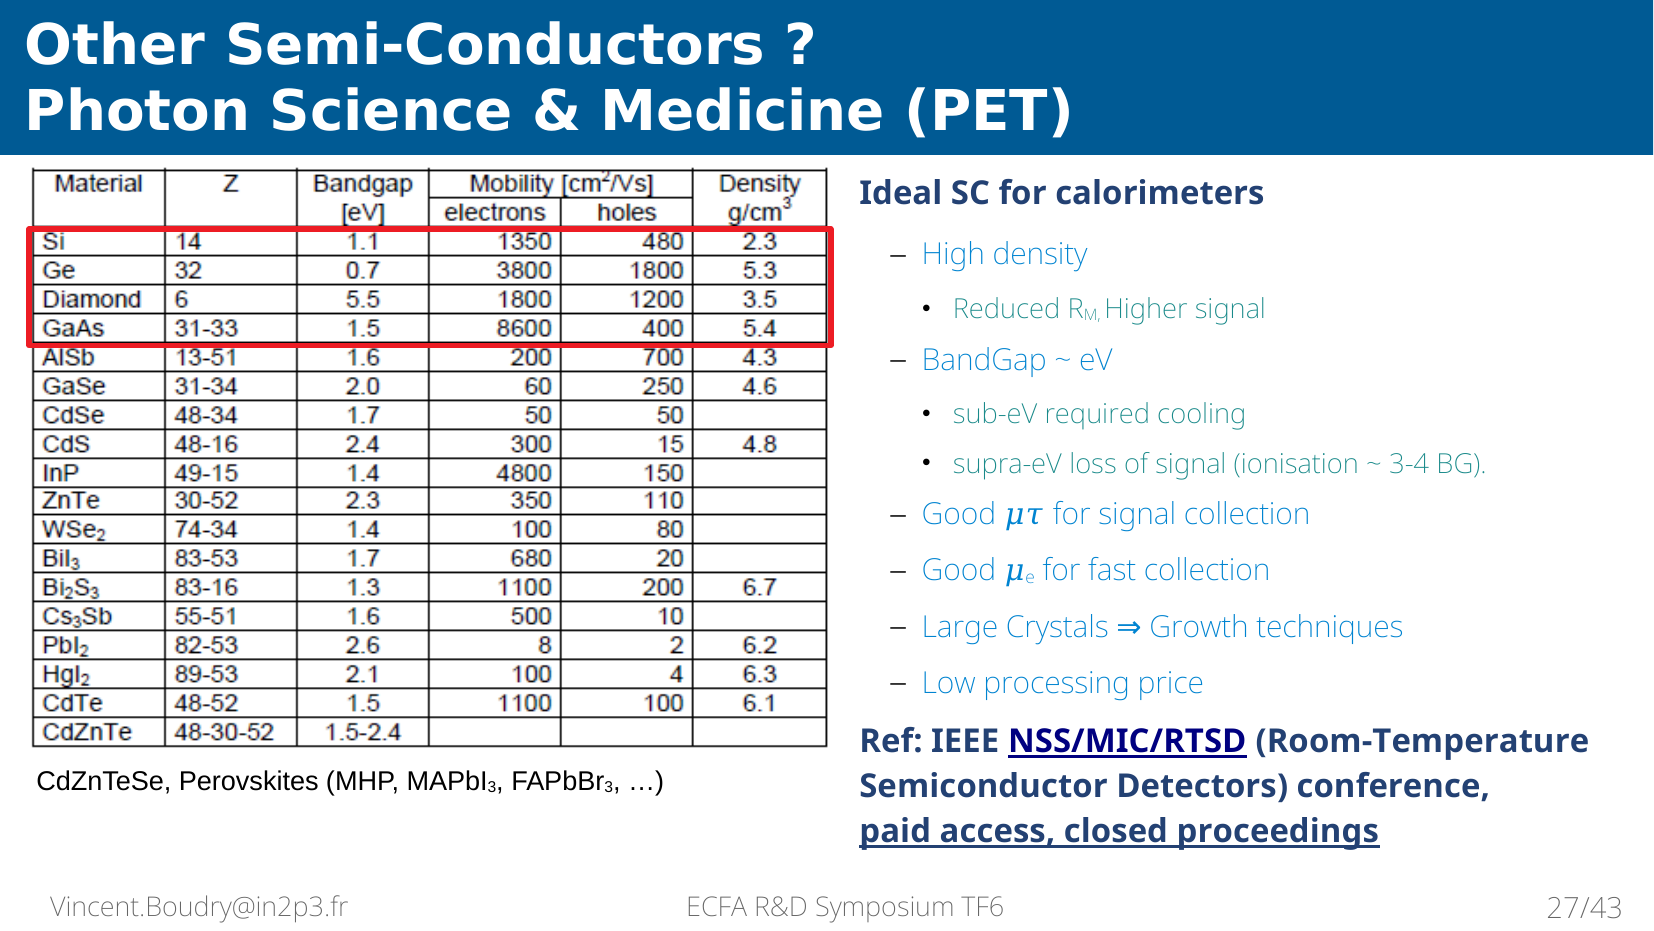

# Other Semi-Conductors ? Photon Science & Medicine (PET)
Ideal SC for calorimeters
High density
Reduced RM, Higher signal
BandGap ~ eV
sub-eV required cooling
supra-eV loss of signal (ionisation ~ 3-4 BG).
Good 𝜇𝜏 for signal collection
Good 𝜇e for fast collection
Large Crystals ⇒ Growth techniques
Low processing price
Ref: IEEE NSS/MIC/RTSD (Room-Temperature Semiconductor Detectors) conference,
paid access, closed proceedings
CdZnTeSe, Perovskites (MHP, MAPbI3, FAPbBr3, …)
Vincent.Boudry@in2p3.fr
ECFA R&D Symposium TF6
27